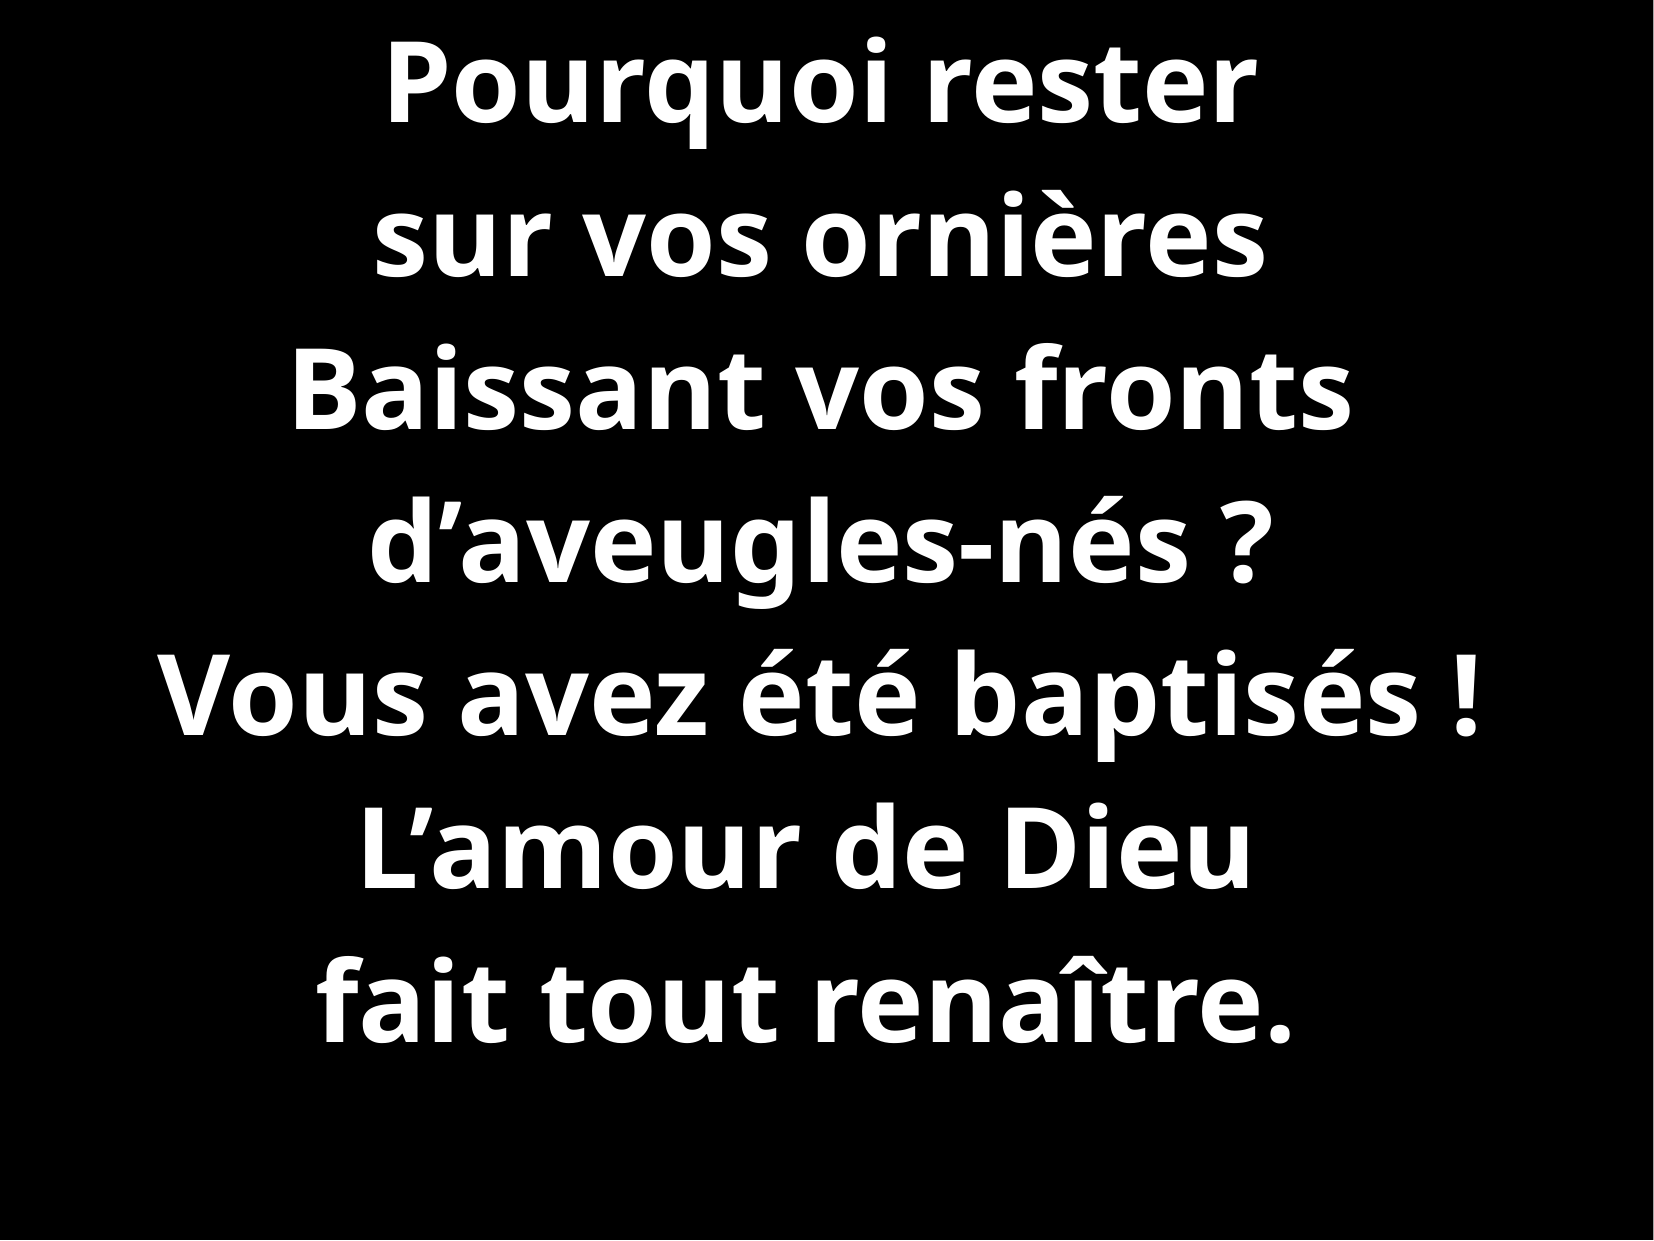

# Pourquoi rester
sur vos ornières
Baissant vos fronts d’aveugles-nés ?
Vous avez été baptisés !
L’amour de Dieu
fait tout renaître.